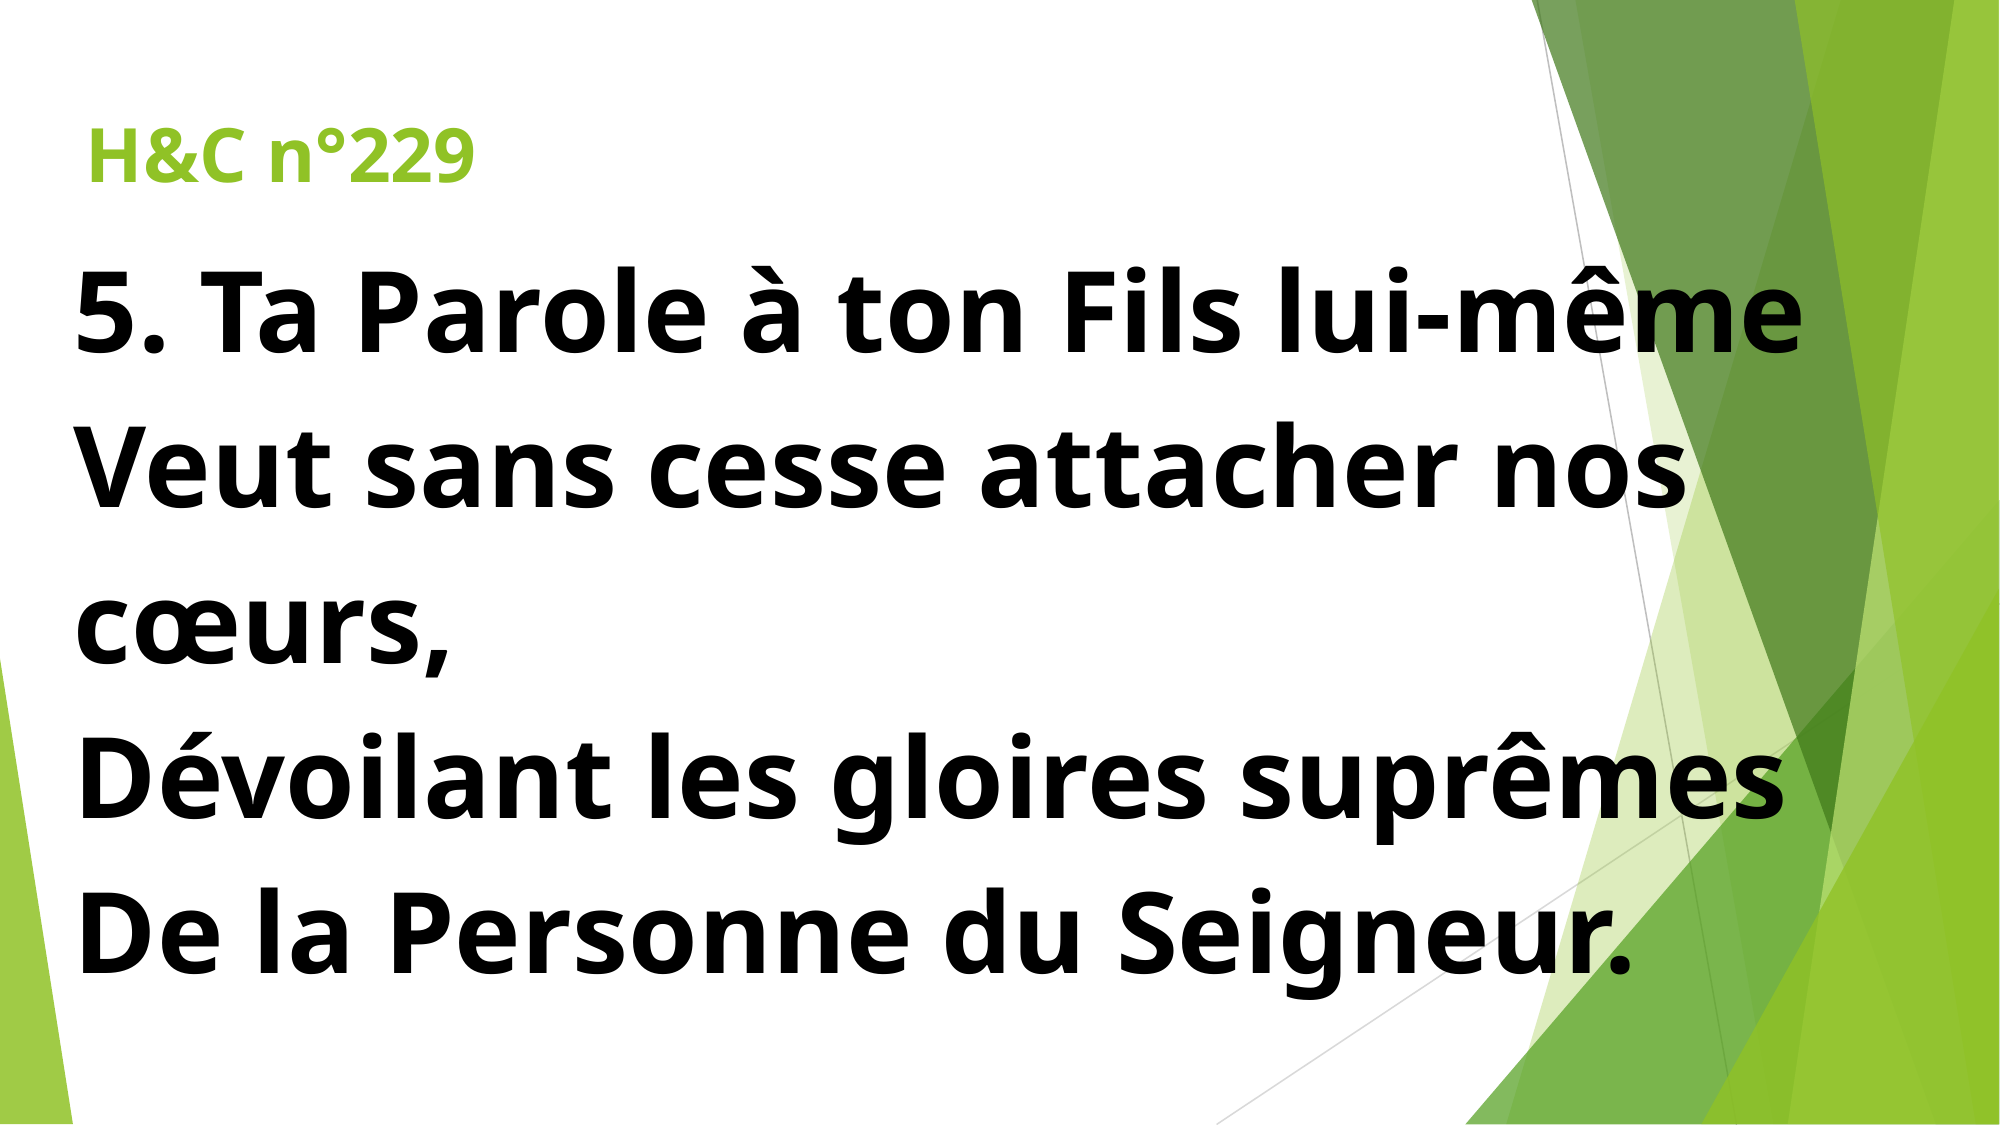

H&C n°229
5. Ta Parole à ton Fils lui-même
Veut sans cesse attacher nos cœurs,
Dévoilant les gloires suprêmes
De la Personne du Seigneur.